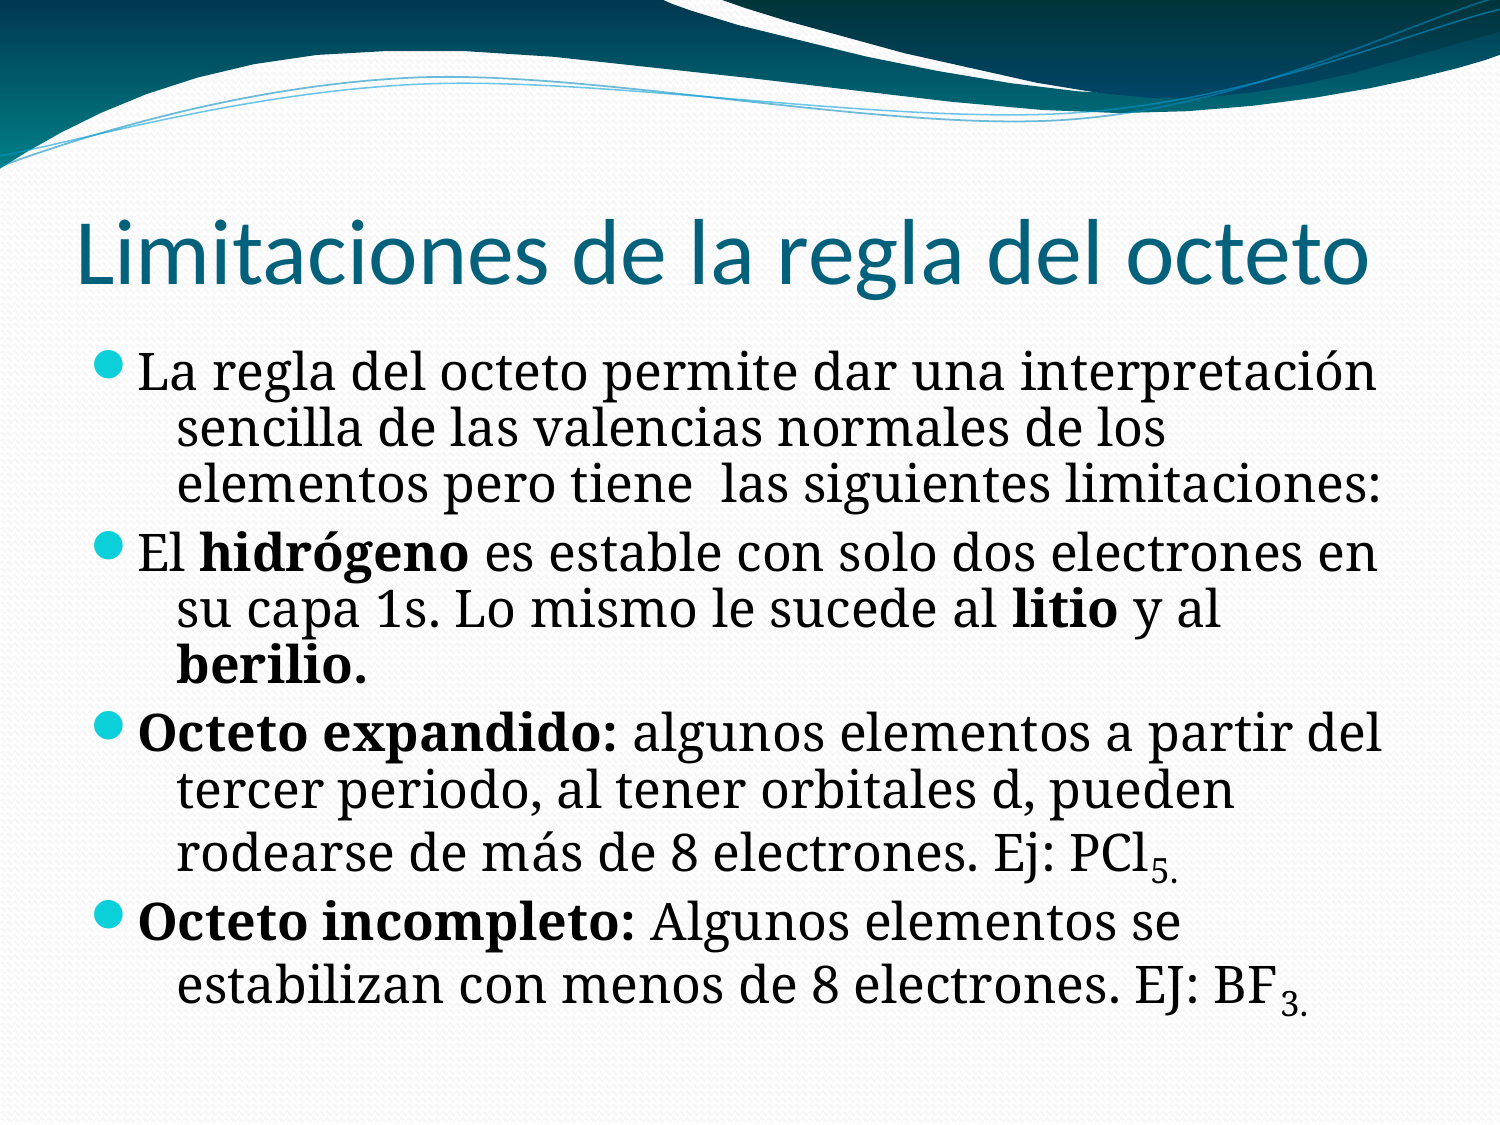

# Limitaciones de la regla del octeto
La regla del octeto permite dar una interpretación sencilla de las valencias normales de los elementos pero tiene las siguientes limitaciones:
El hidrógeno es estable con solo dos electrones en su capa 1s. Lo mismo le sucede al litio y al berilio.
Octeto expandido: algunos elementos a partir del tercer periodo, al tener orbitales d, pueden rodearse de más de 8 electrones. Ej: PCl5.
Octeto incompleto: Algunos elementos se estabilizan con menos de 8 electrones. EJ: BF3.